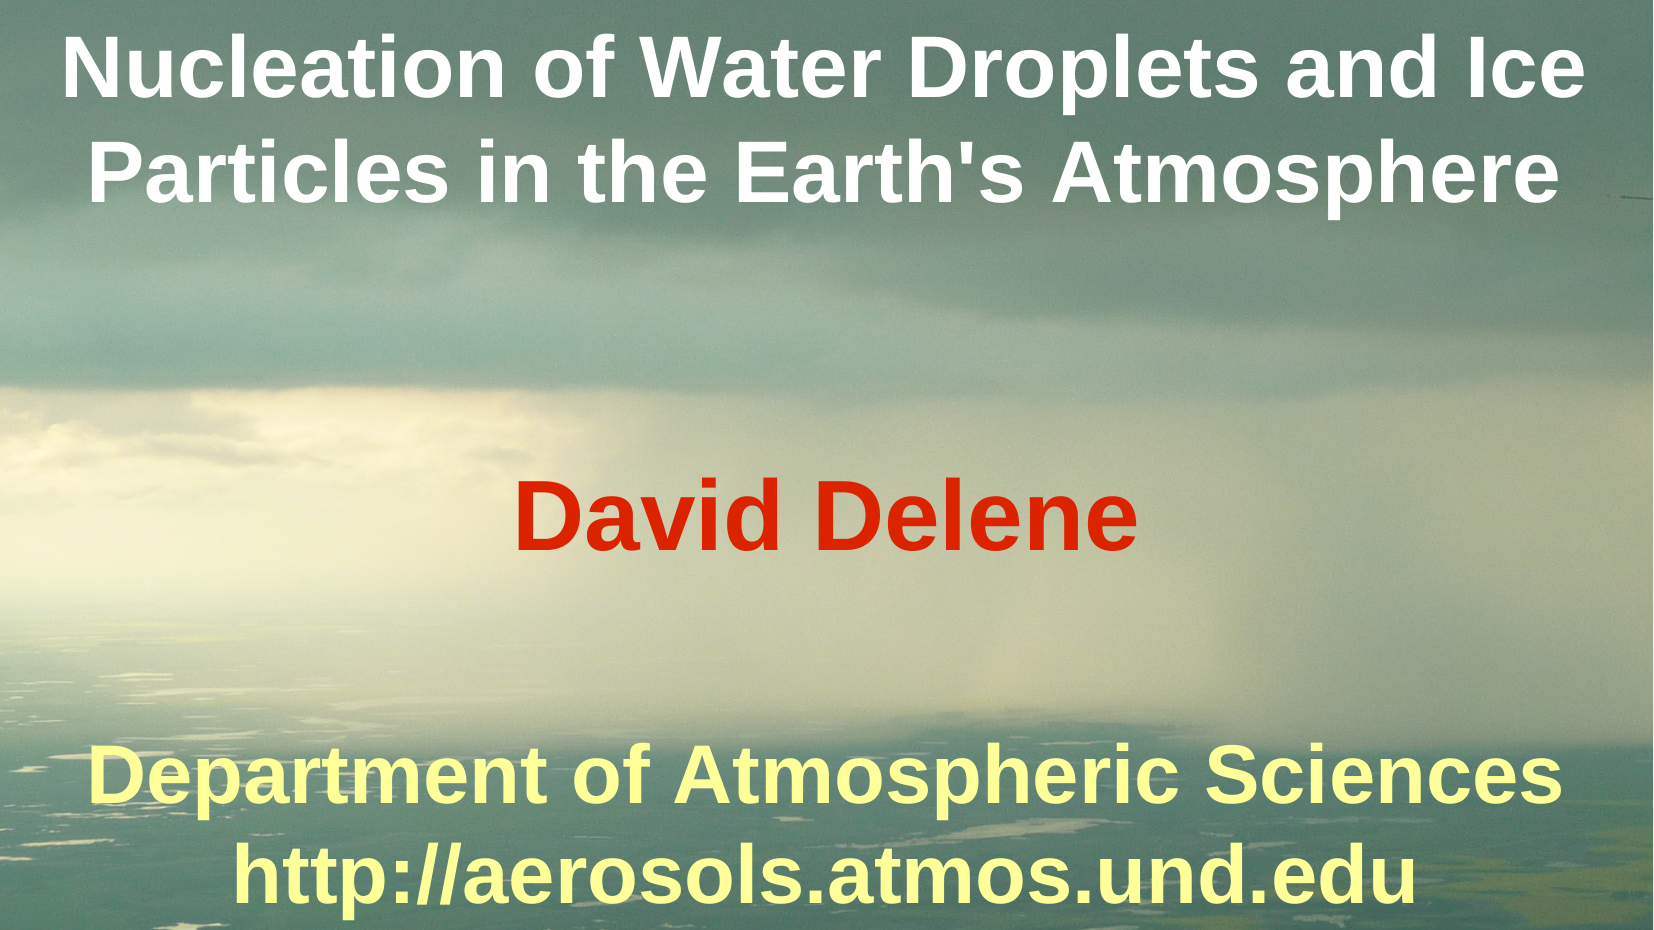

Nucleation of Water Droplets and Ice Particles in the Earth's Atmosphere
David Delene
Department of Atmospheric Sciences
http://aerosols.atmos.und.edu